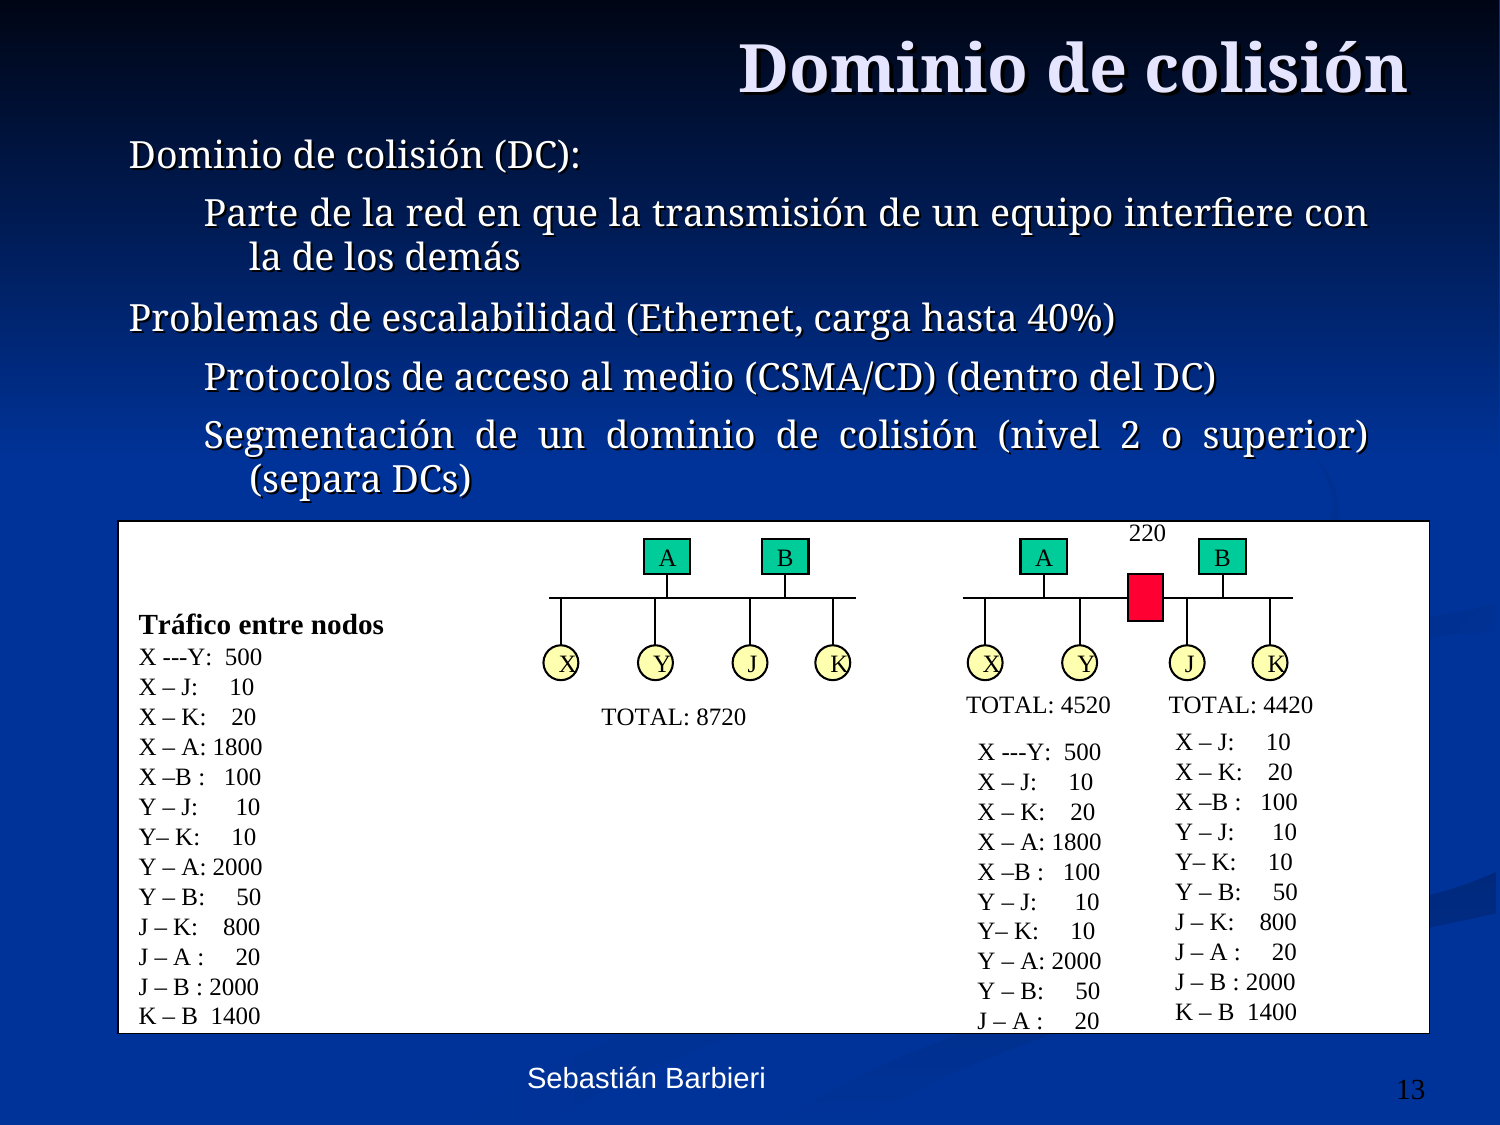

Dominio de colisión
Dominio de colisión (DC):
Parte de la red en que la transmisión de un equipo interfiere con la de los demás
Problemas de escalabilidad (Ethernet, carga hasta 40%)
Protocolos de acceso al medio (CSMA/CD) (dentro del DC)
Segmentación de un dominio de colisión (nivel 2 o superior) (separa DCs)
220
A
B
X
Y
J
K
A
X
Y
B
J
K
Tráfico entre nodos
X ---Y: 500
X – J: 10
X – K: 20
X – A: 1800
X –B : 100
Y – J: 10
Y– K: 10
Y – A: 2000
Y – B: 50
J – K: 800
J – A : 20
J – B : 2000
K – B 1400
TOTAL: 4520
TOTAL: 4420
TOTAL: 8720
X – J: 10
X – K: 20
X –B : 100
Y – J: 10
Y– K: 10
Y – B: 50
J – K: 800
J – A : 20
J – B : 2000
K – B 1400
X ---Y: 500
X – J: 10
X – K: 20
X – A: 1800
X –B : 100
Y – J: 10
Y– K: 10
Y – A: 2000
Y – B: 50
J – A : 20